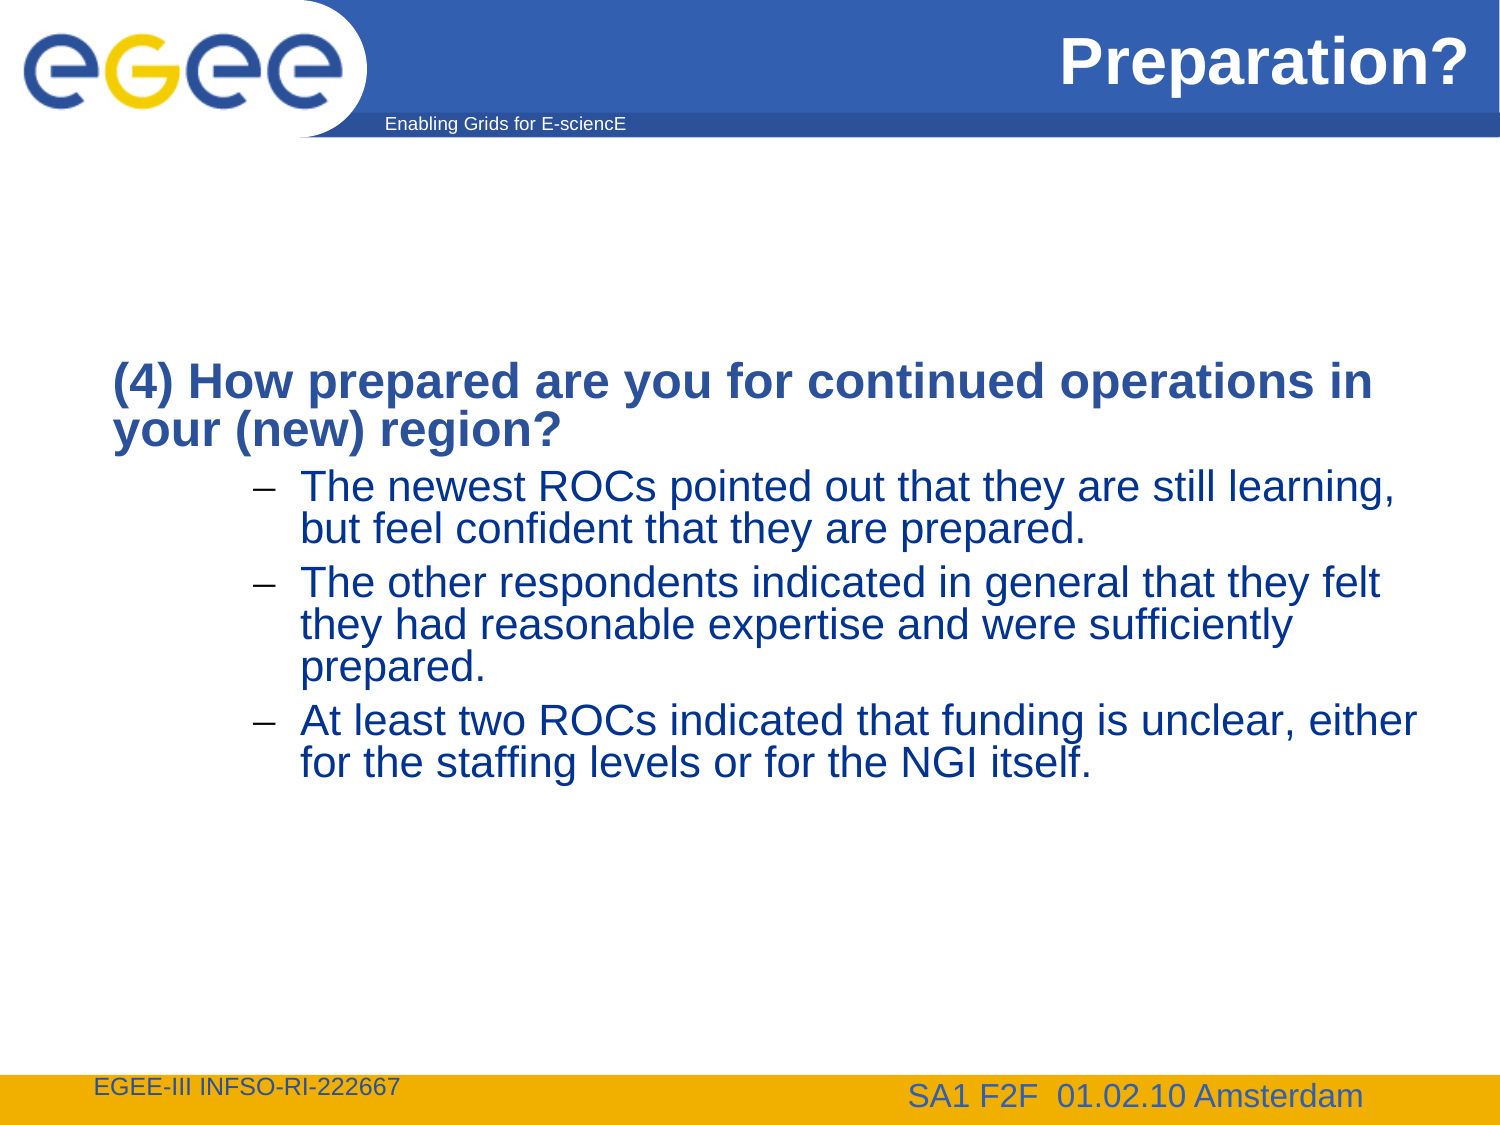

# Preparation?
(4) How prepared are you for continued operations in your (new) region?
The newest ROCs pointed out that they are still learning, but feel confident that they are prepared.
The other respondents indicated in general that they felt they had reasonable expertise and were sufficiently prepared.
At least two ROCs indicated that funding is unclear, either for the staffing levels or for the NGI itself.